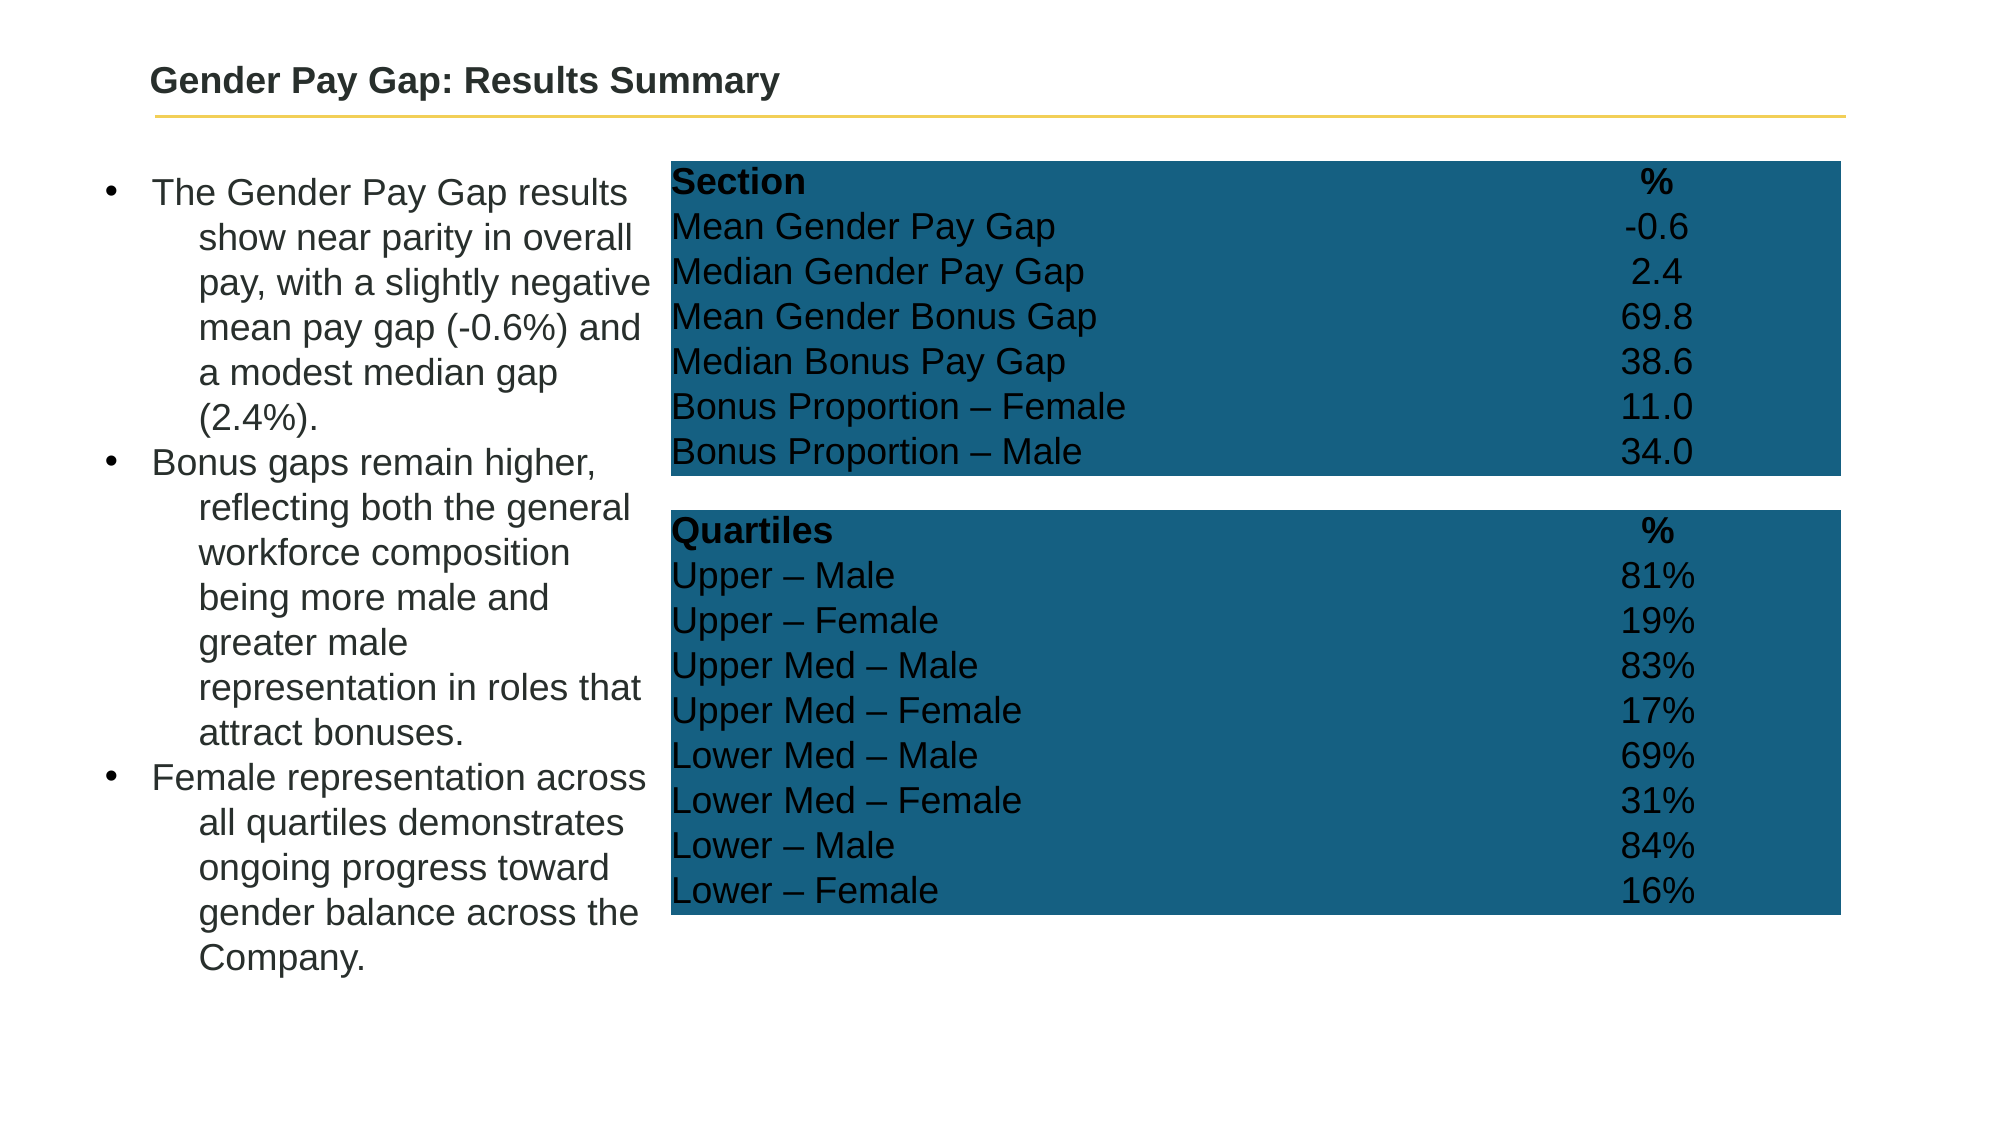

Gender Pay Gap: Results Summary
The Gender Pay Gap results show near parity in overall pay, with a slightly negative mean pay gap (-0.6%) and a modest median gap (2.4%).
Bonus gaps remain higher, reflecting both the general workforce composition being more male and greater male representation in roles that attract bonuses.
Female representation across all quartiles demonstrates ongoing progress toward gender balance across the Company.
| Section | % |
| --- | --- |
| Mean Gender Pay Gap | -0.6 |
| Median Gender Pay Gap | 2.4 |
| Mean Gender Bonus Gap | 69.8 |
| Median Bonus Pay Gap | 38.6 |
| Bonus Proportion – Female | 11.0 |
| Bonus Proportion – Male | 34.0 |
| Quartiles | % |
| --- | --- |
| Upper – Male | 81% |
| Upper – Female | 19% |
| Upper Med – Male | 83% |
| Upper Med – Female | 17% |
| Lower Med – Male | 69% |
| Lower Med – Female | 31% |
| Lower – Male | 84% |
| Lower – Female | 16% |